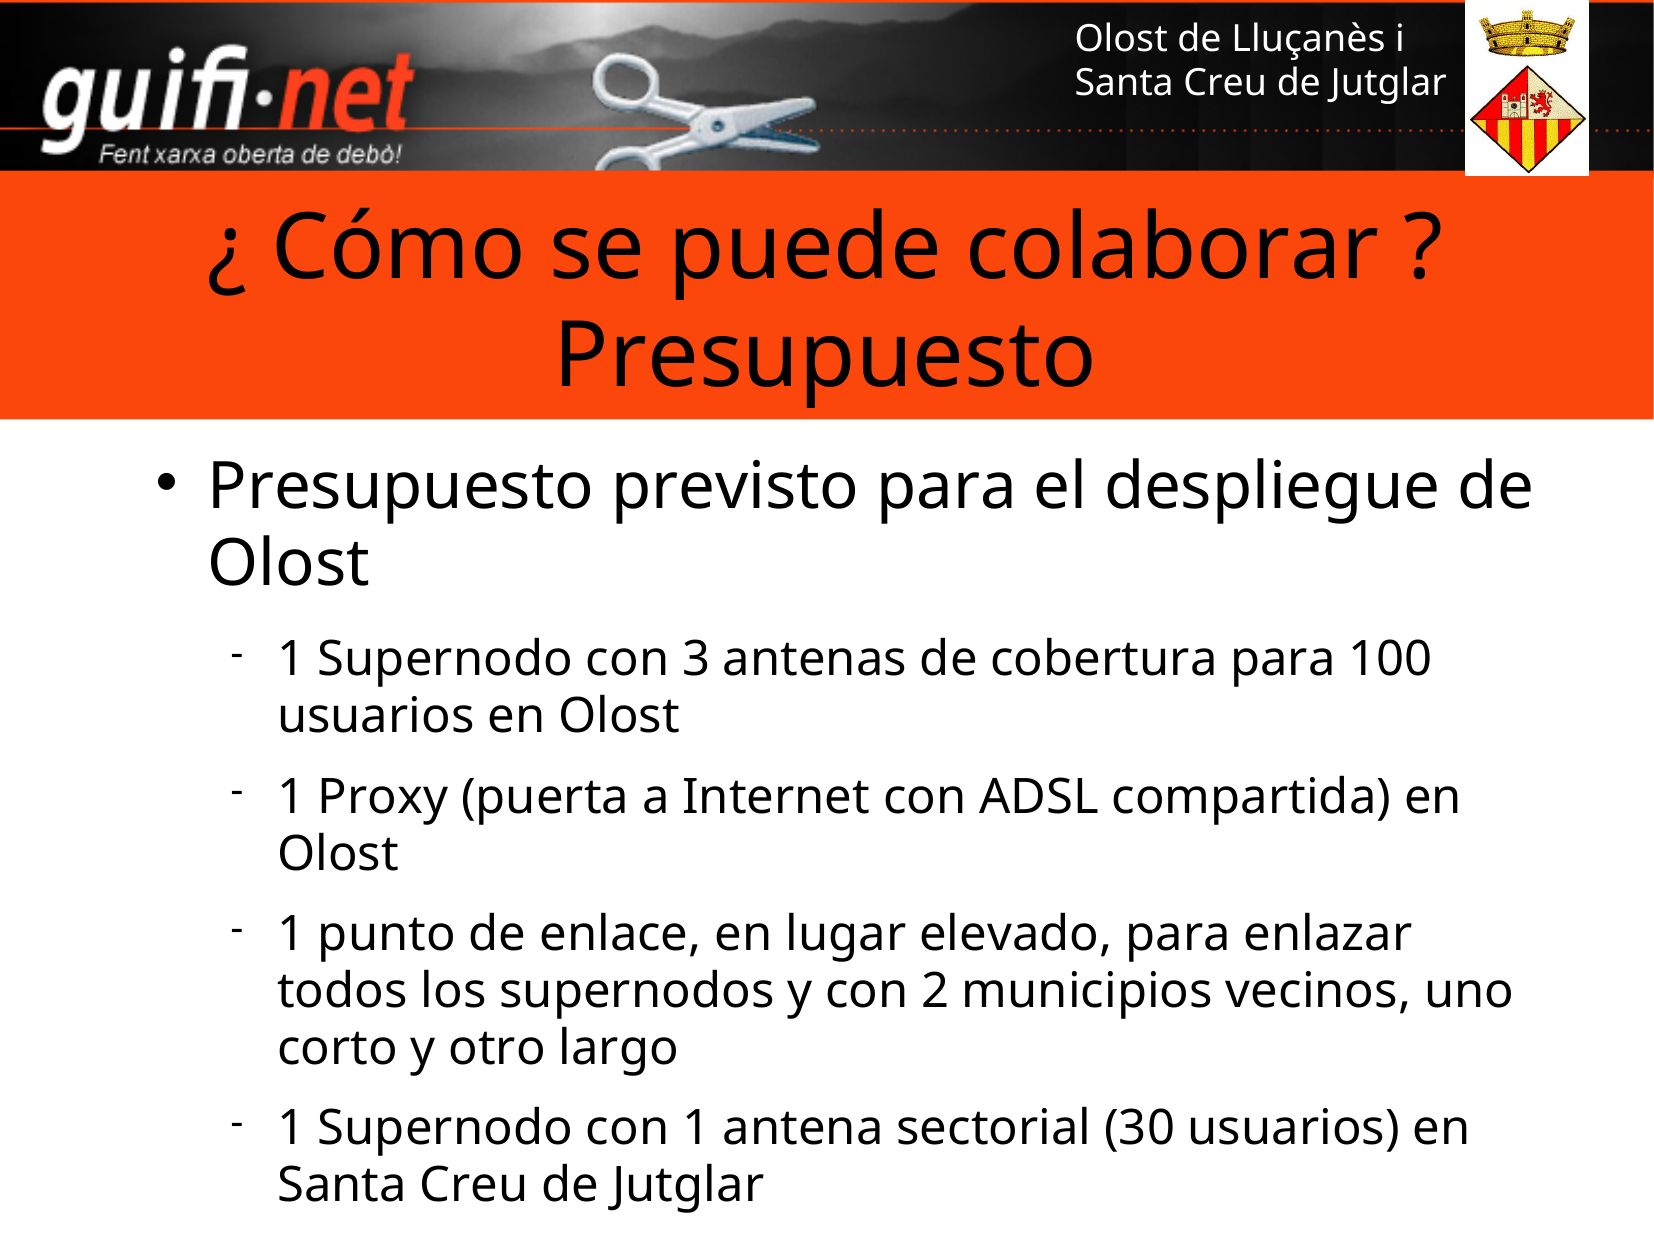

# ¿ Cómo se puede colaborar ? Presupuesto
Presupuesto previsto para el despliegue de Olost
1 Supernodo con 3 antenas de cobertura para 100 usuarios en Olost
1 Proxy (puerta a Internet con ADSL compartida) en Olost
1 punto de enlace, en lugar elevado, para enlazar todos los supernodos y con 2 municipios vecinos, uno corto y otro largo
1 Supernodo con 1 antena sectorial (30 usuarios) en Santa Creu de Jutglar
TOTAL Previso: 4.162€, más detalles en: http://guifi.net/ca/node/4889